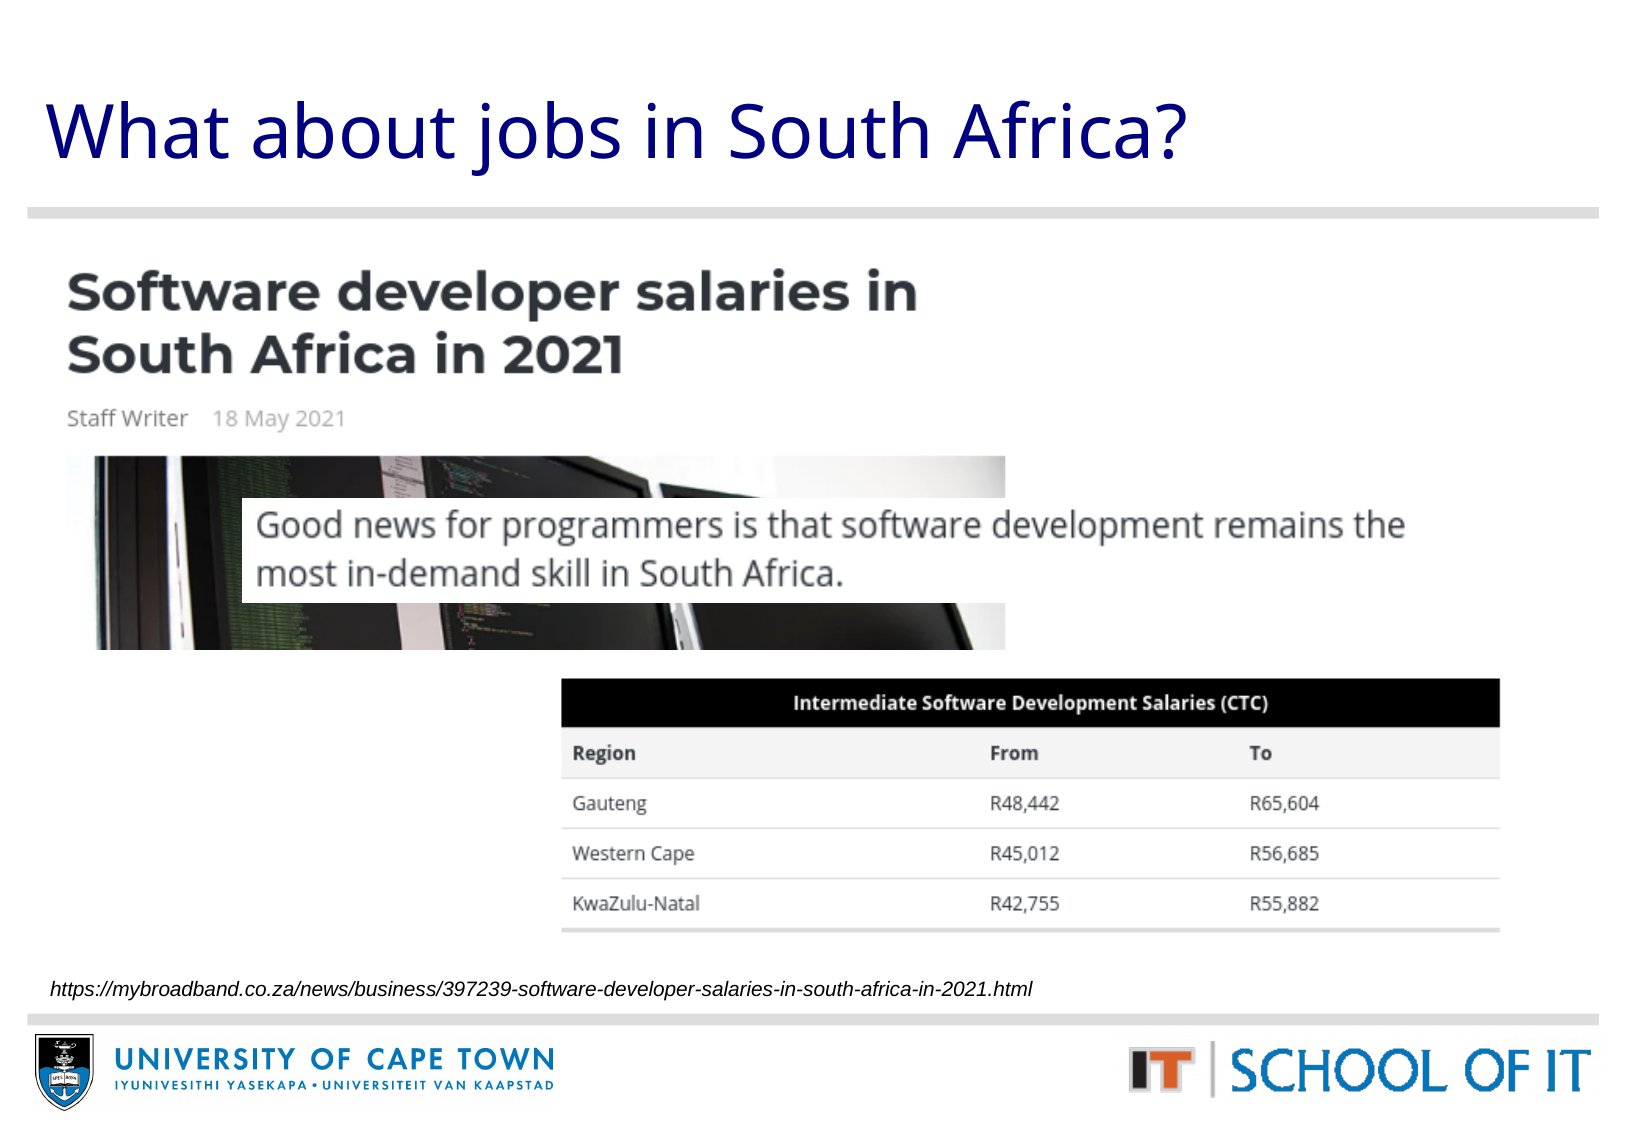

# What about jobs in South Africa?
https://mybroadband.co.za/news/business/397239-software-developer-salaries-in-south-africa-in-2021.html